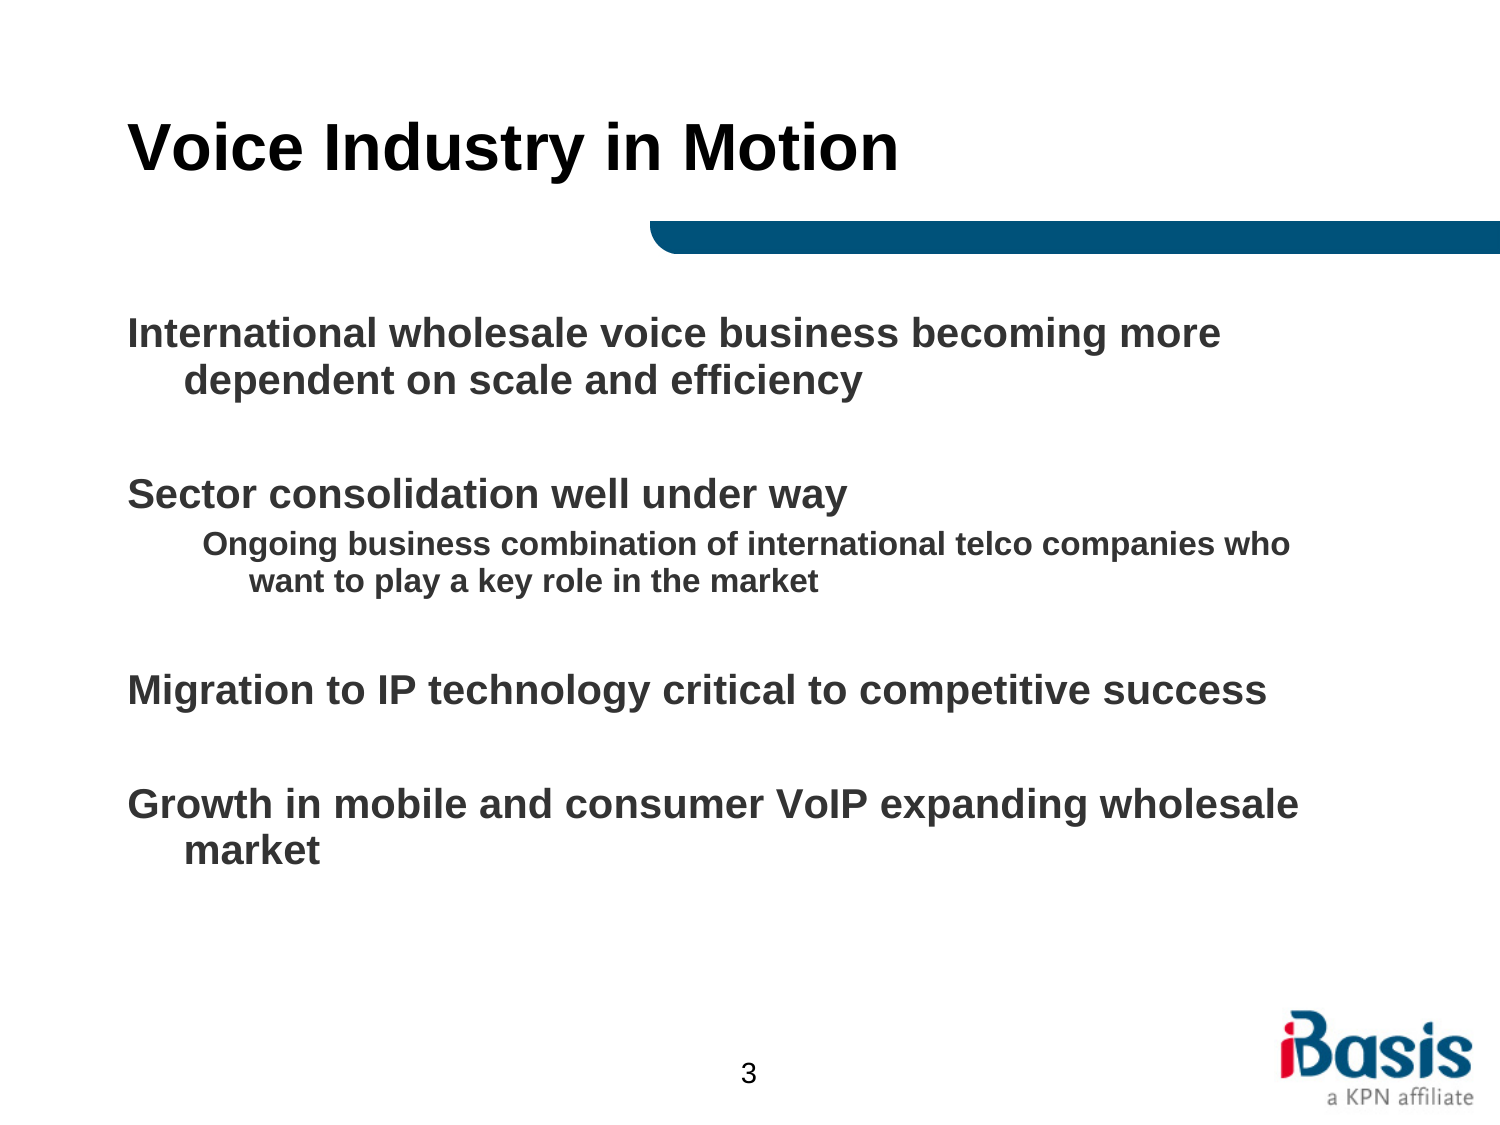

# Voice Industry in Motion
International wholesale voice business becoming more dependent on scale and efficiency
Sector consolidation well under way
Ongoing business combination of international telco companies who want to play a key role in the market
Migration to IP technology critical to competitive success
Growth in mobile and consumer VoIP expanding wholesale market